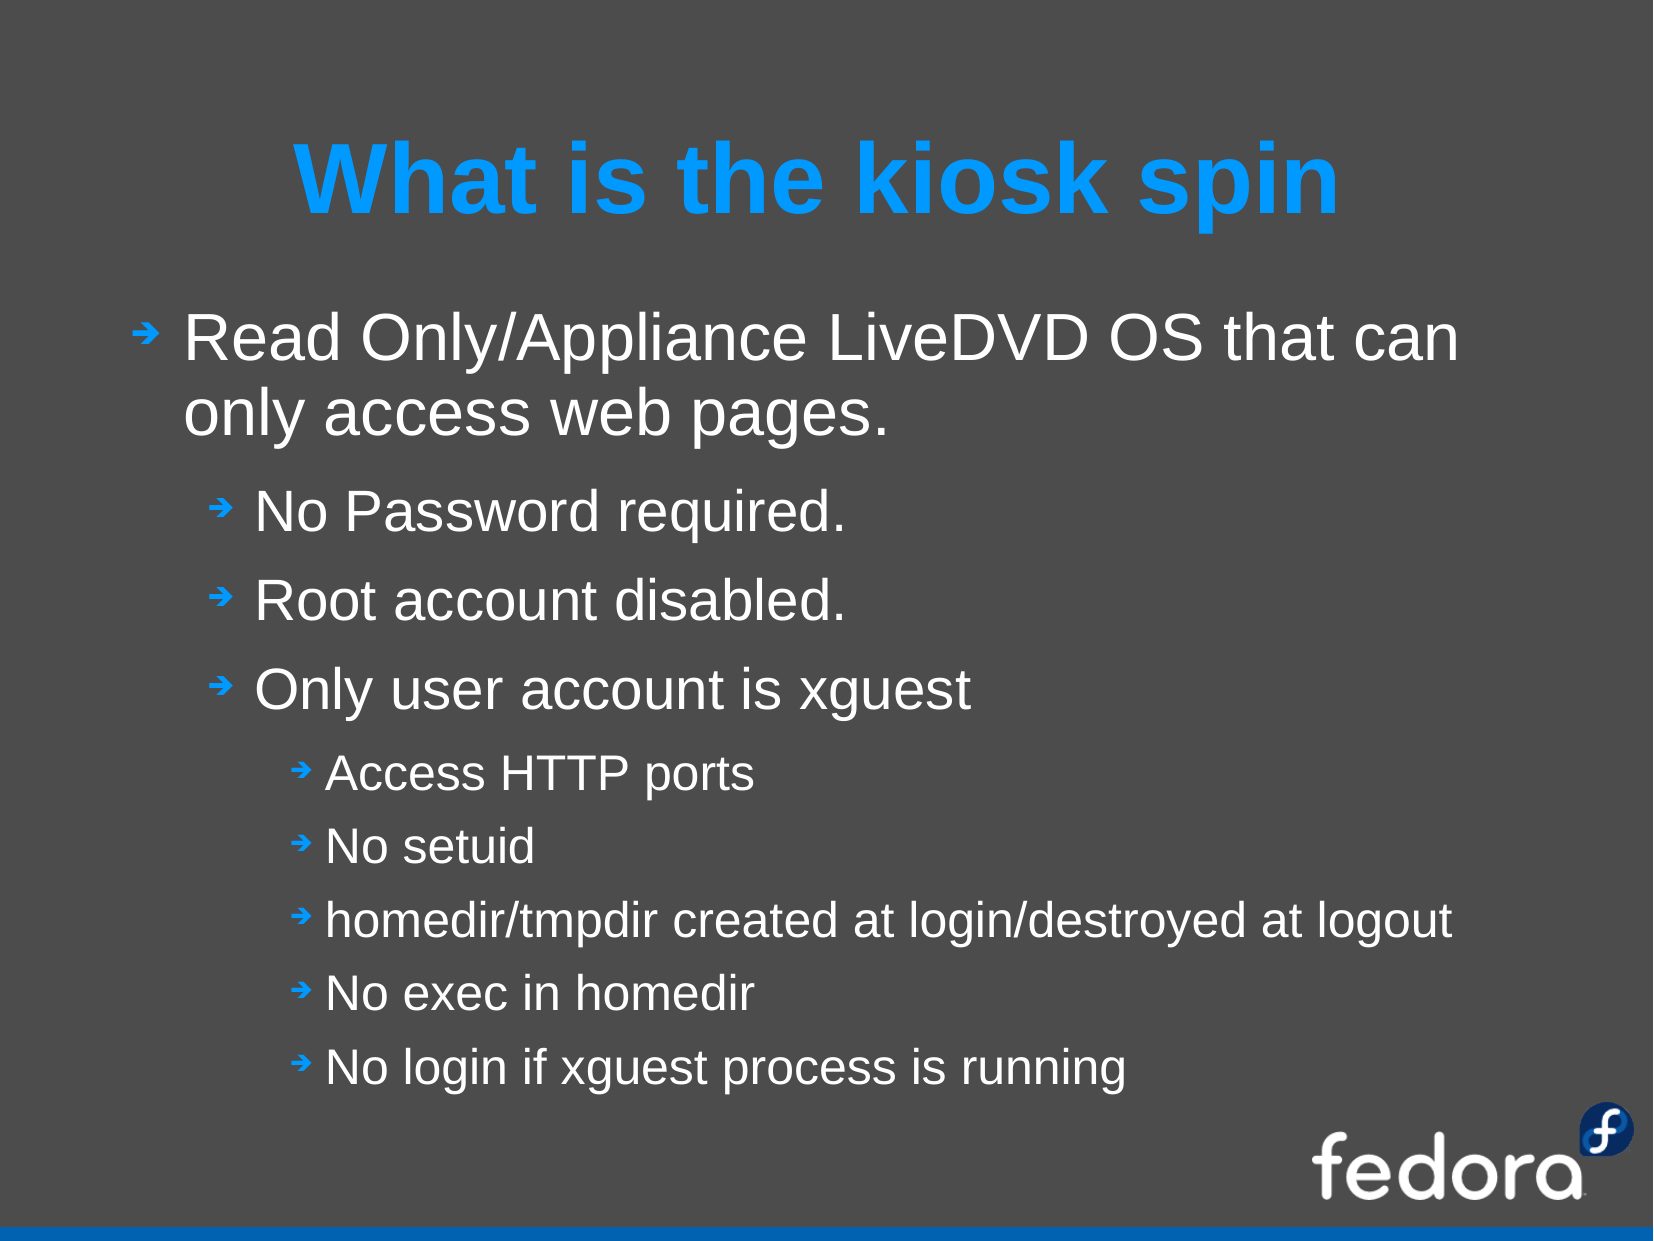

# What is the kiosk spin
Read Only/Appliance LiveDVD OS that can only access web pages.
No Password required.
Root account disabled.
Only user account is xguest
Access HTTP ports
No setuid
homedir/tmpdir created at login/destroyed at logout
No exec in homedir
No login if xguest process is running